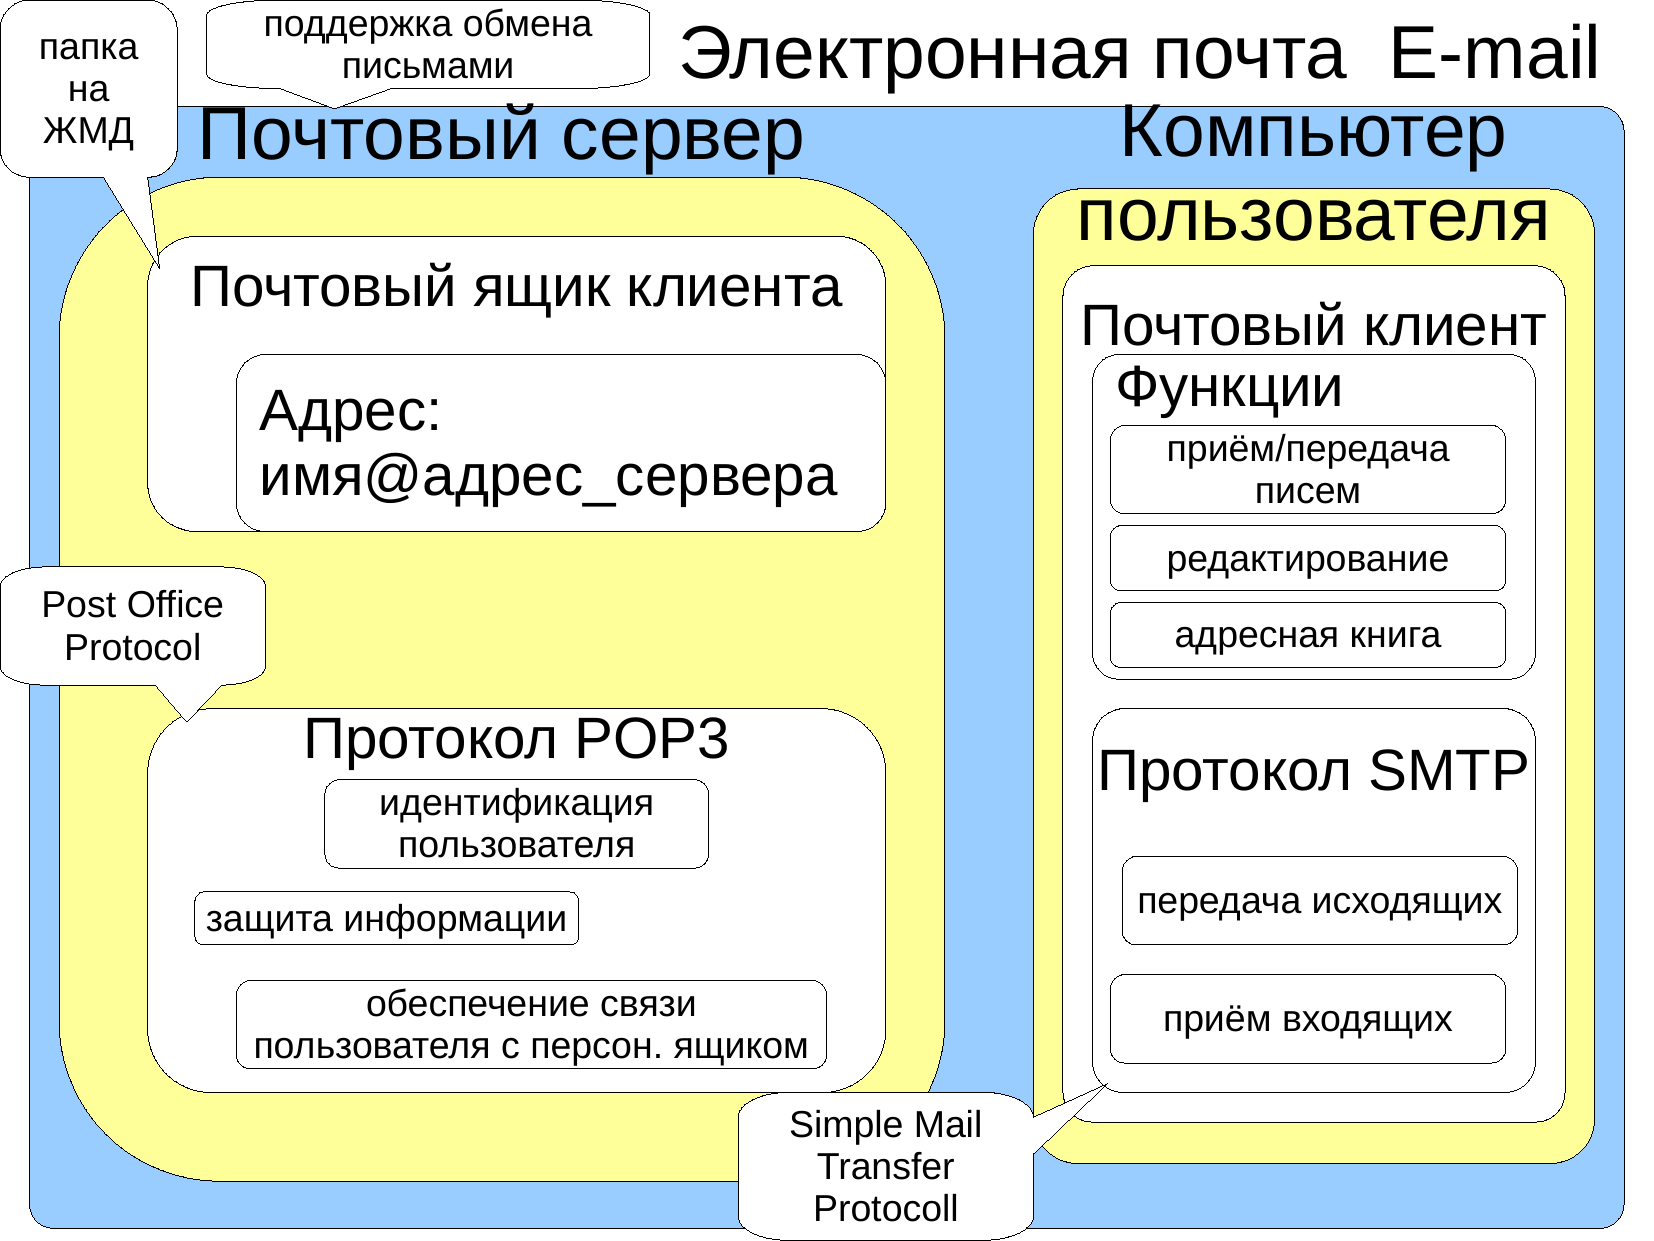

папка
на
ЖМД
поддержка обмена
письмами
Электронная почта E-mail
Почтовый сервер
Компьютер
пользователя
Почтовый ящик клиента
Почтовый клиент
Адрес:
имя@адрес_сервера
Функции
приём/передача
писем
редактирование
Post Office
Protocol
адресная книга
Протокол POP3
Протокол SMTP
идентификация
пользователя
передача исходящих
защита информации
приём входящих
обеспечение связи
пользователя с персон. ящиком
Simple Mail
Transfer Protocoll